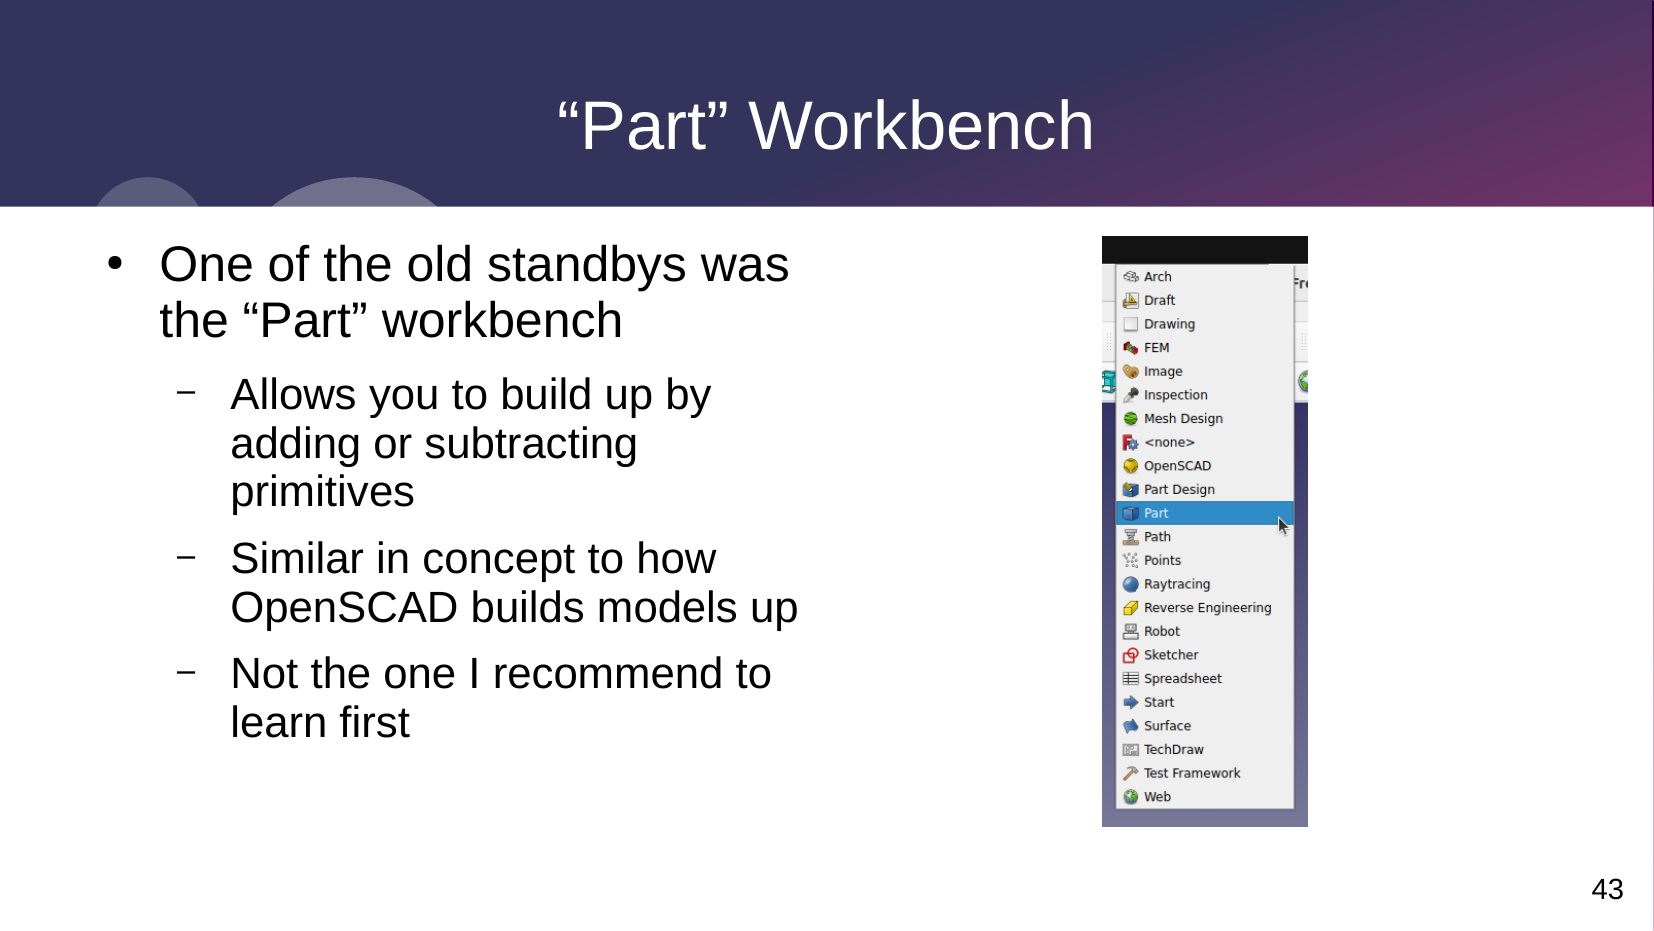

# “Part” Workbench
One of the old standbys was the “Part” workbench
Allows you to build up by adding or subtracting primitives
Similar in concept to how OpenSCAD builds models up
Not the one I recommend to learn first